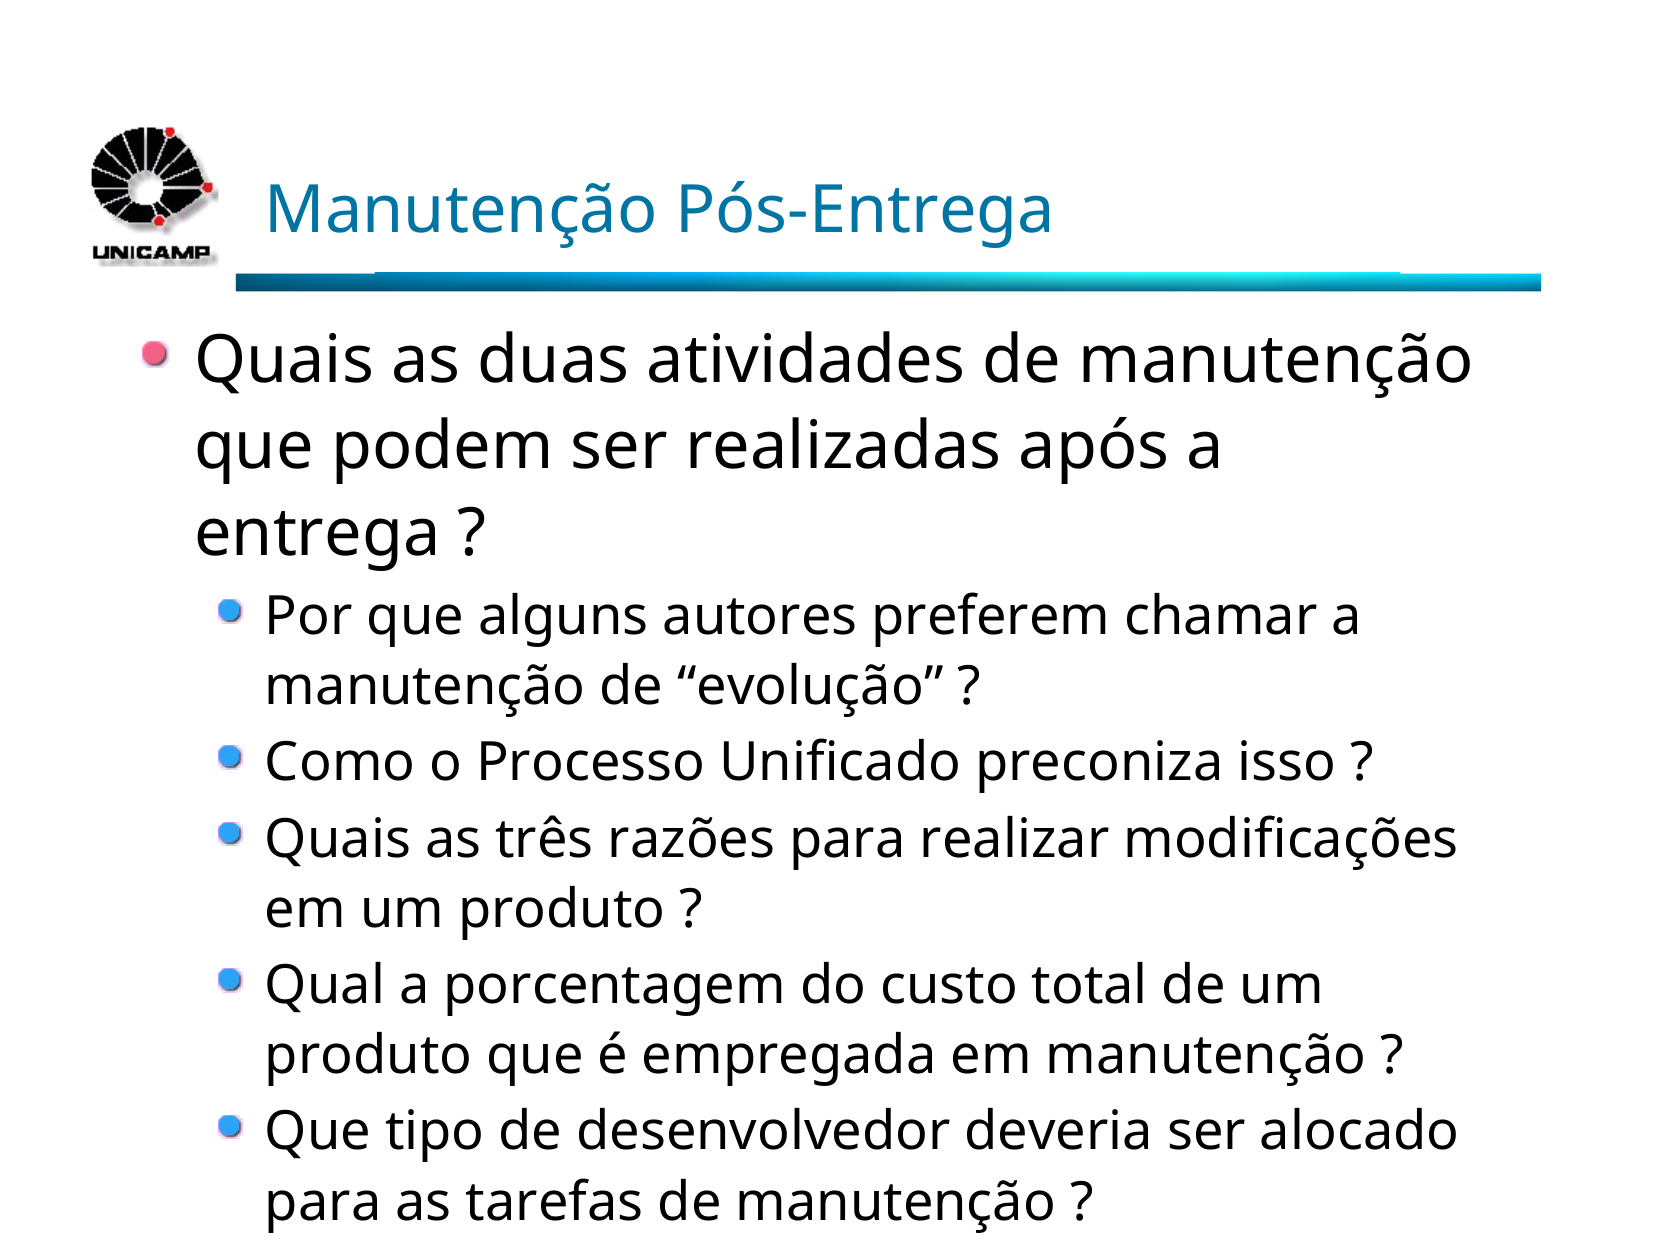

# Manutenção Pós-Entrega
Quais as duas atividades de manutenção que podem ser realizadas após a entrega ?
Por que alguns autores preferem chamar a manutenção de “evolução” ?
Como o Processo Unificado preconiza isso ?
Quais as três razões para realizar modificações em um produto ?
Qual a porcentagem do custo total de um produto que é empregada em manutenção ?
Que tipo de desenvolvedor deveria ser alocado para as tarefas de manutenção ?
E na prática, o que acontece ?